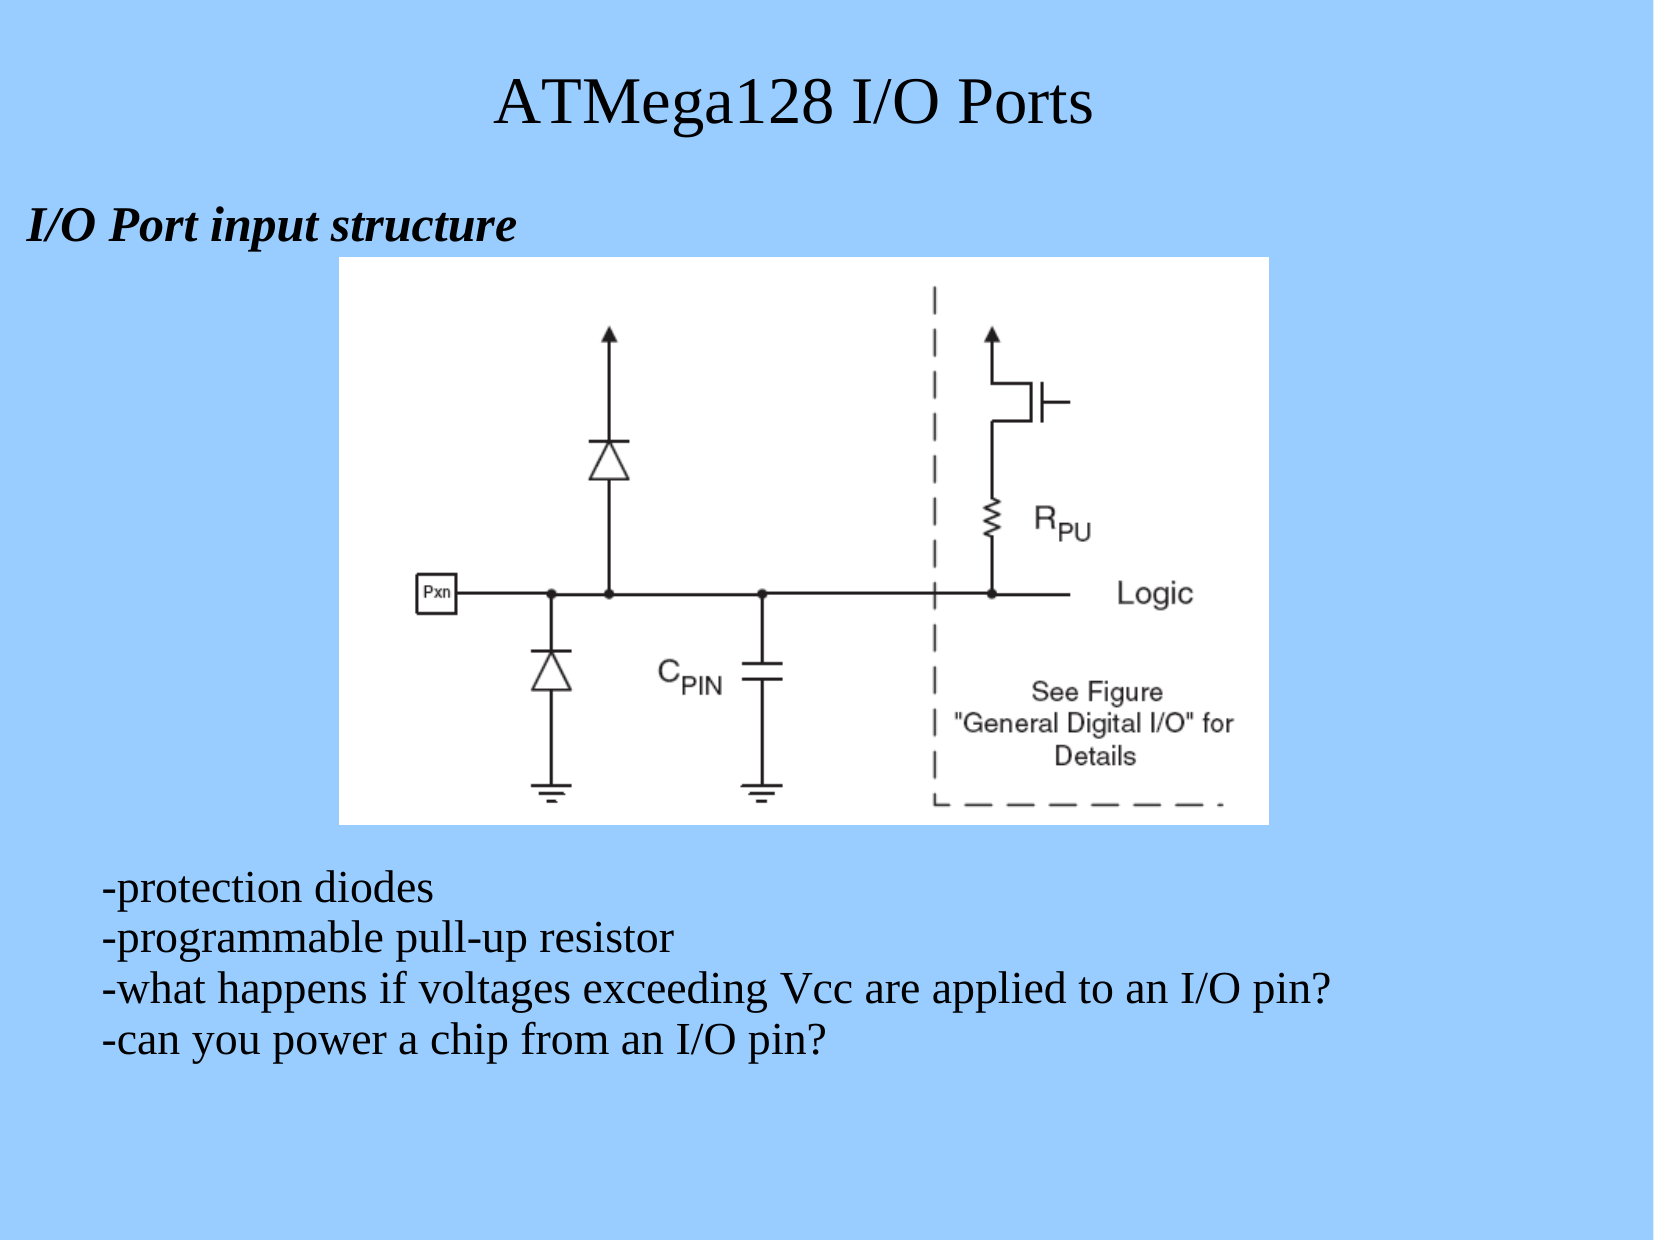

ATMega128 I/O Ports
I/O Port input structure
	-protection diodes
	-programmable pull-up resistor
	-what happens if voltages exceeding Vcc are applied to an I/O pin?
	-can you power a chip from an I/O pin?